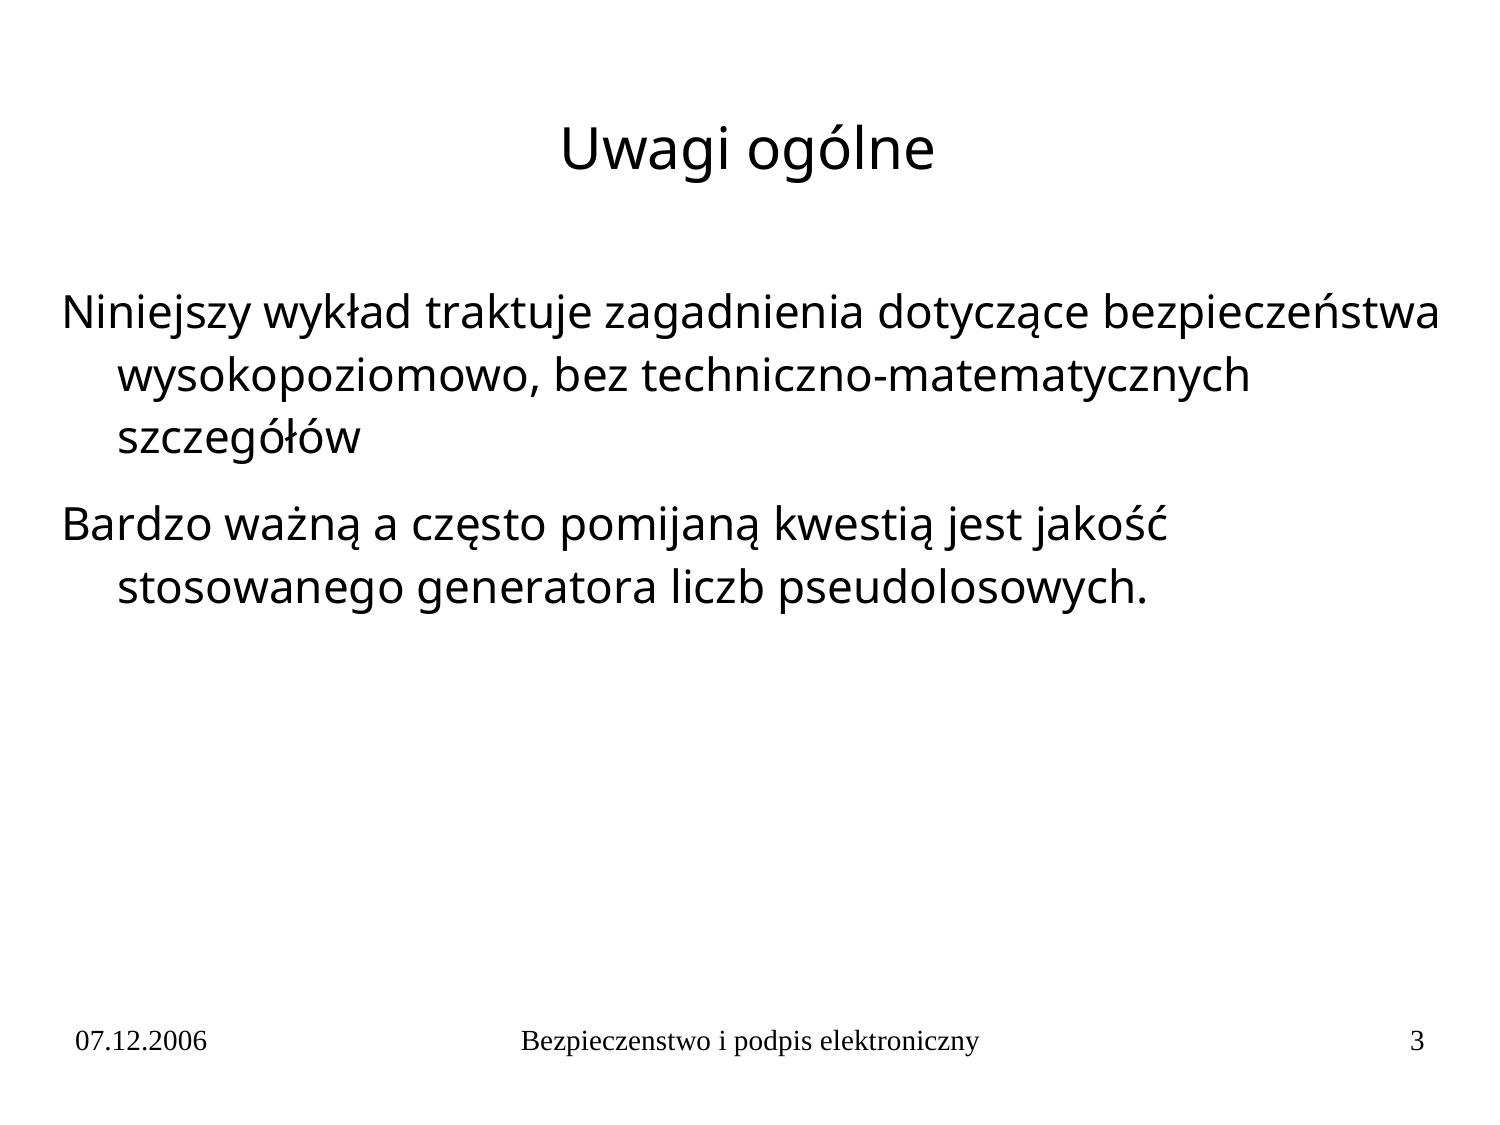

# Uwagi ogólne
Niniejszy wykład traktuje zagadnienia dotyczące bezpieczeństwa wysokopoziomowo, bez techniczno-matematycznych szczegółów
Bardzo ważną a często pomijaną kwestią jest jakość stosowanego generatora liczb pseudolosowych.
07.12.2006
Bezpieczenstwo i podpis elektroniczny
3